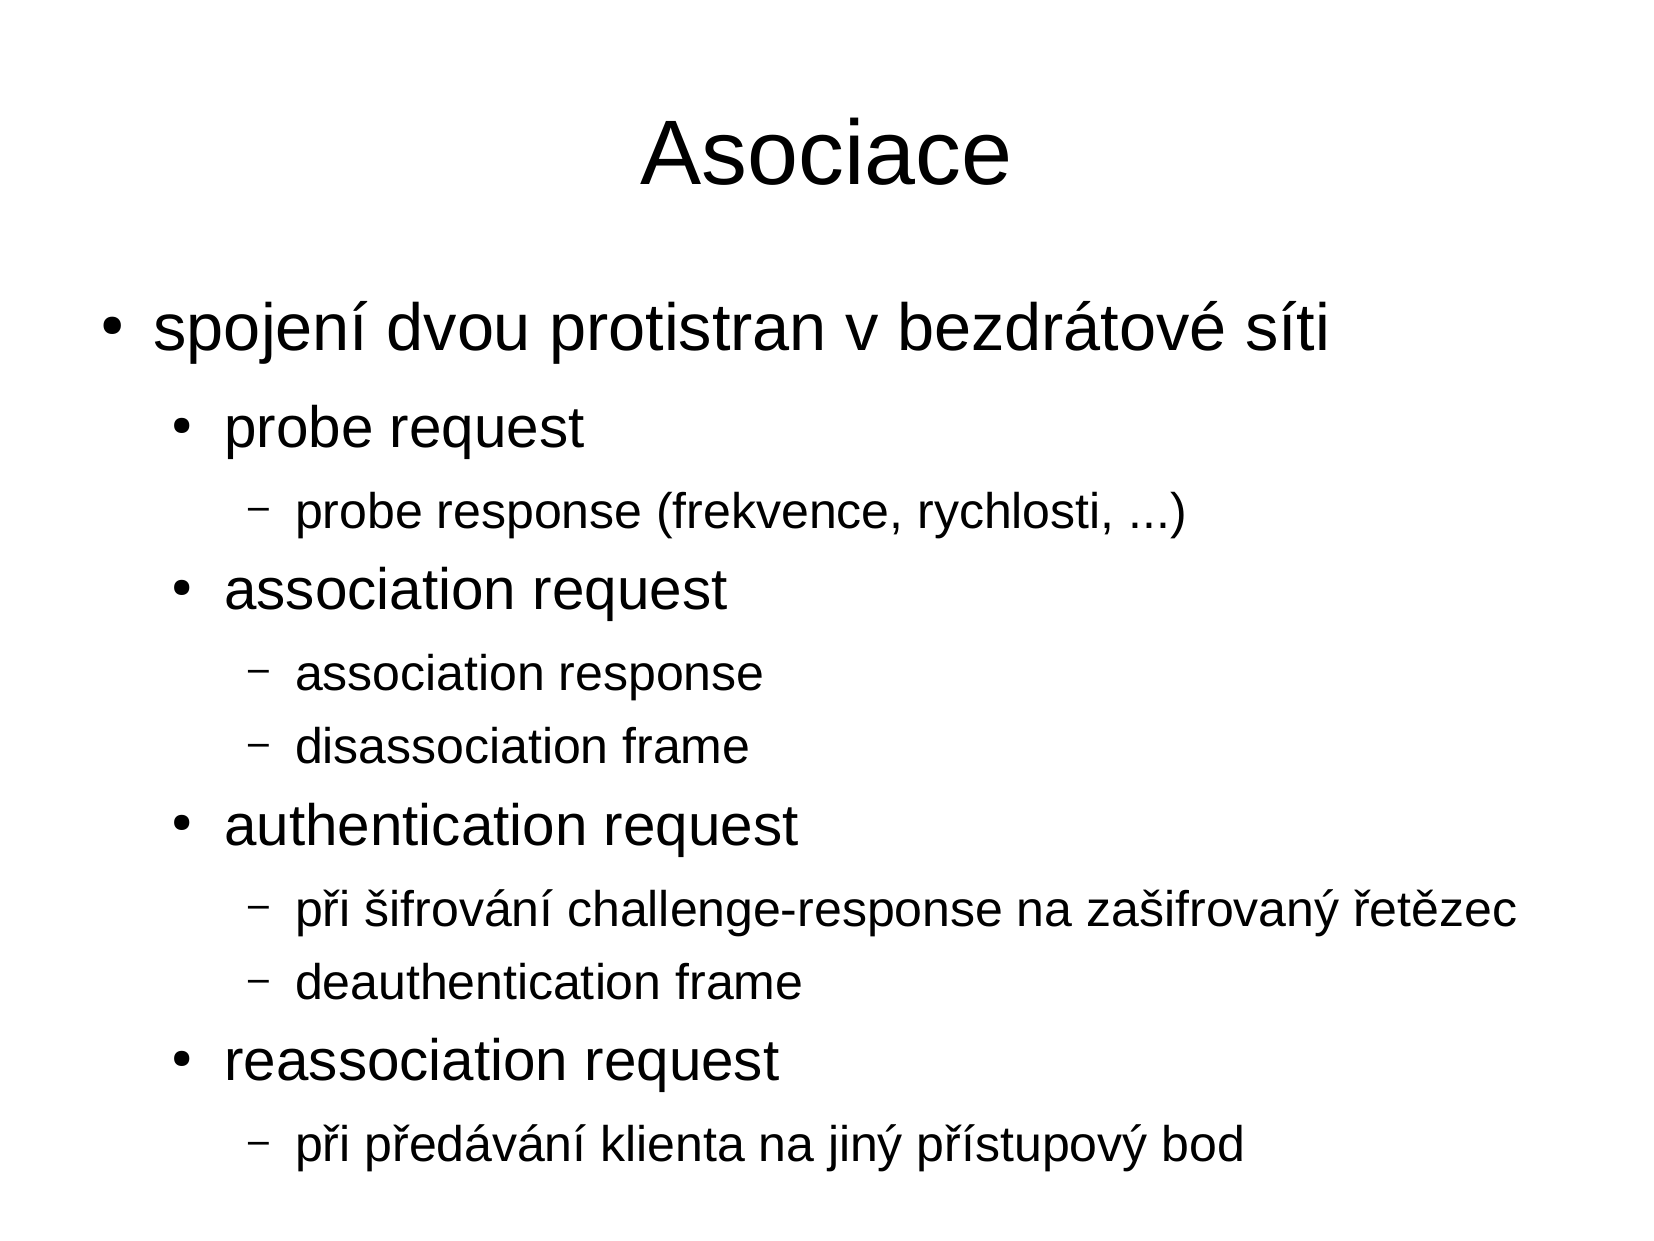

# Asociace
spojení dvou protistran v bezdrátové síti
probe request
probe response (frekvence, rychlosti, ...)
association request
association response
disassociation frame
authentication request
při šifrování challenge-response na zašifrovaný řetězec
deauthentication frame
reassociation request
při předávání klienta na jiný přístupový bod